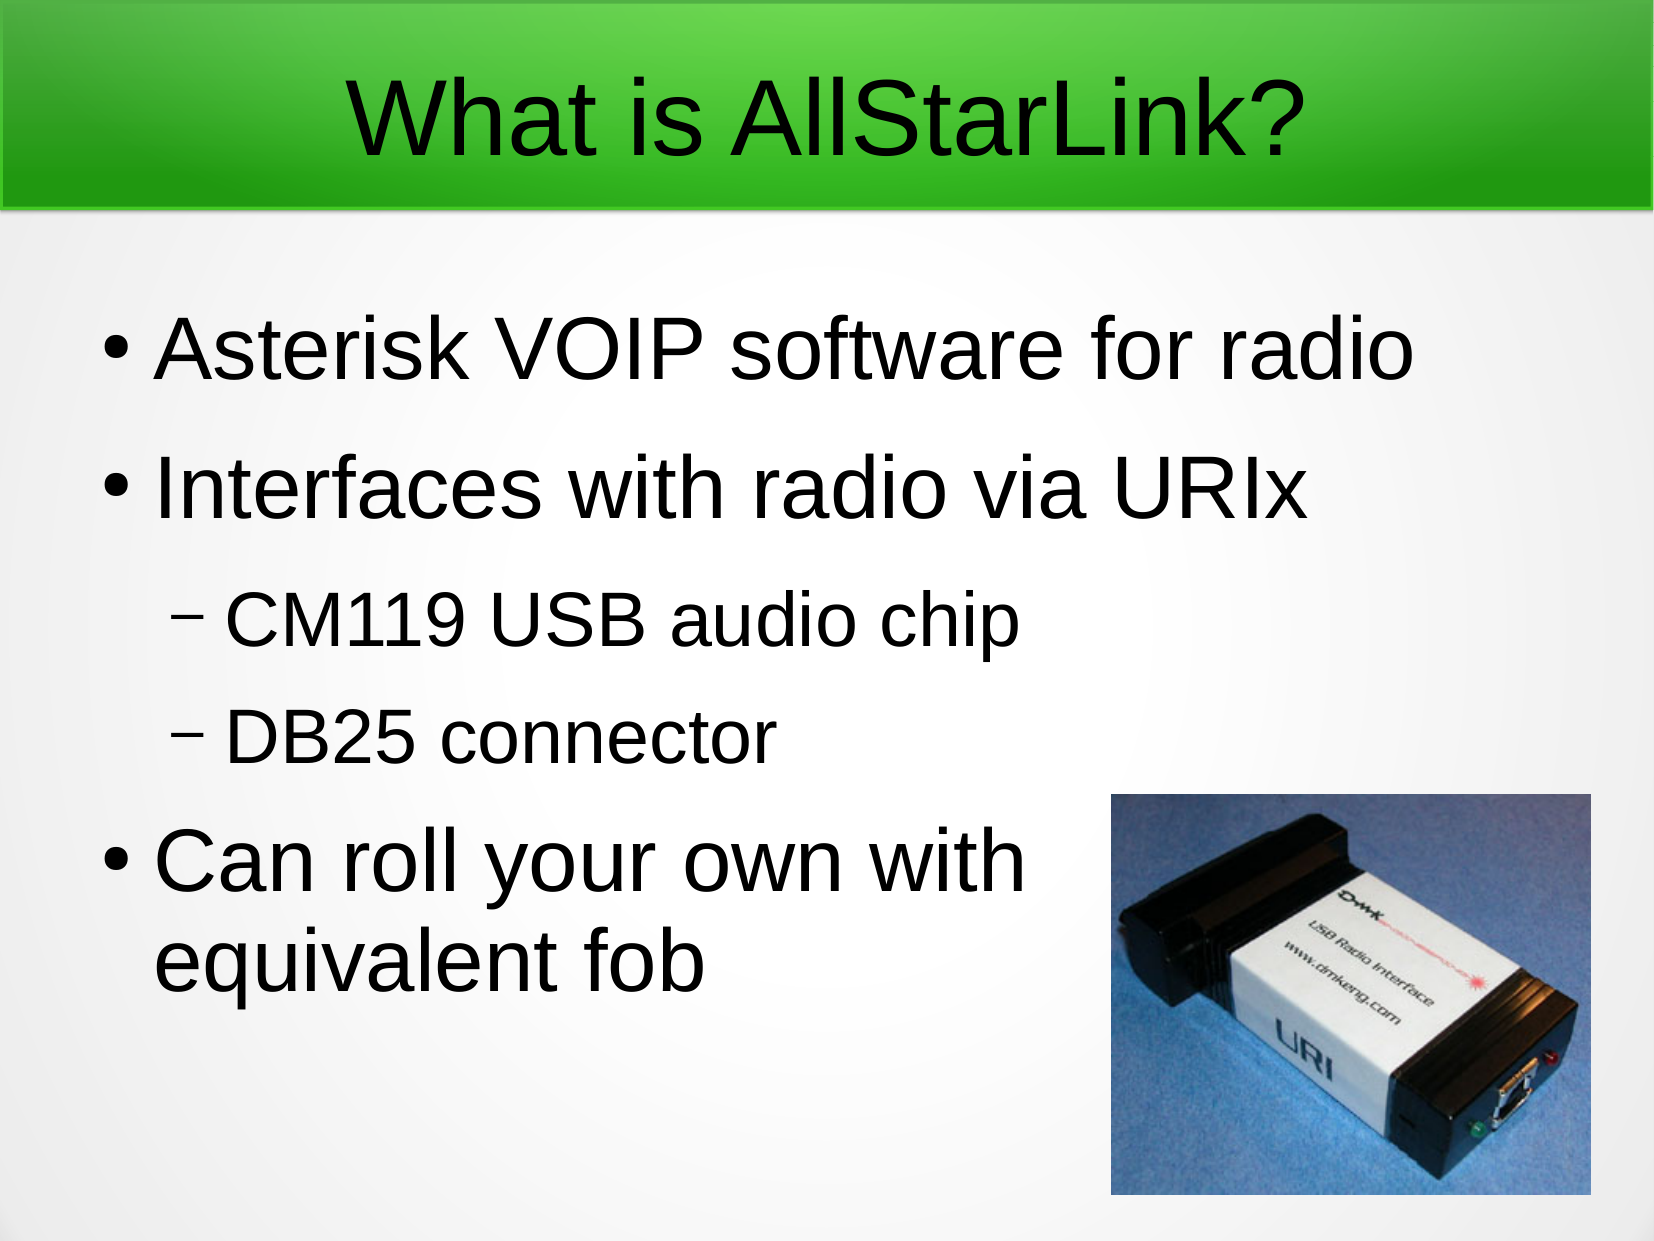

# What is AllStarLink?
Asterisk VOIP software for radio
Interfaces with radio via URIx
CM119 USB audio chip
DB25 connector
Can roll your own with
equivalent fob